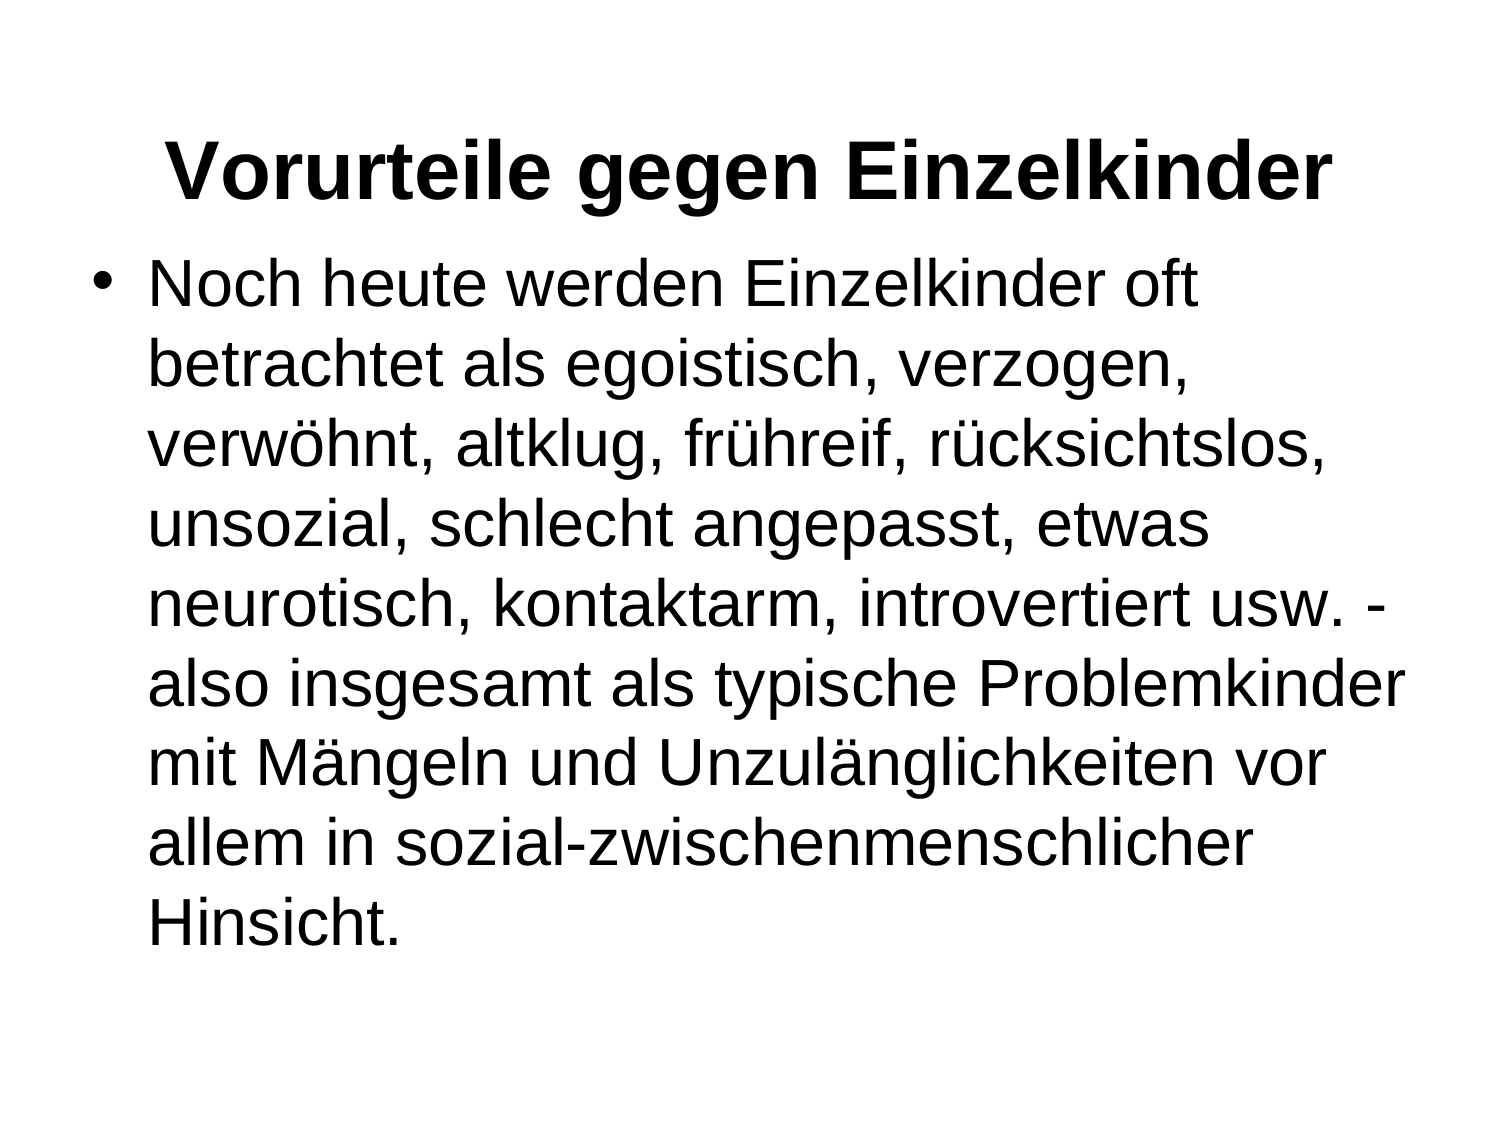

# Vorurteile gegen Einzelkinder
Noch heute werden Einzelkinder oft betrachtet als egoistisch, verzogen, verwöhnt, altklug, frühreif, rücksichtslos, unsozial, schlecht angepasst, etwas neurotisch, kontaktarm, introvertiert usw. - also insgesamt als typische Problemkinder mit Mängeln und Unzulänglichkeiten vor allem in sozial-zwischenmenschlicher Hinsicht.